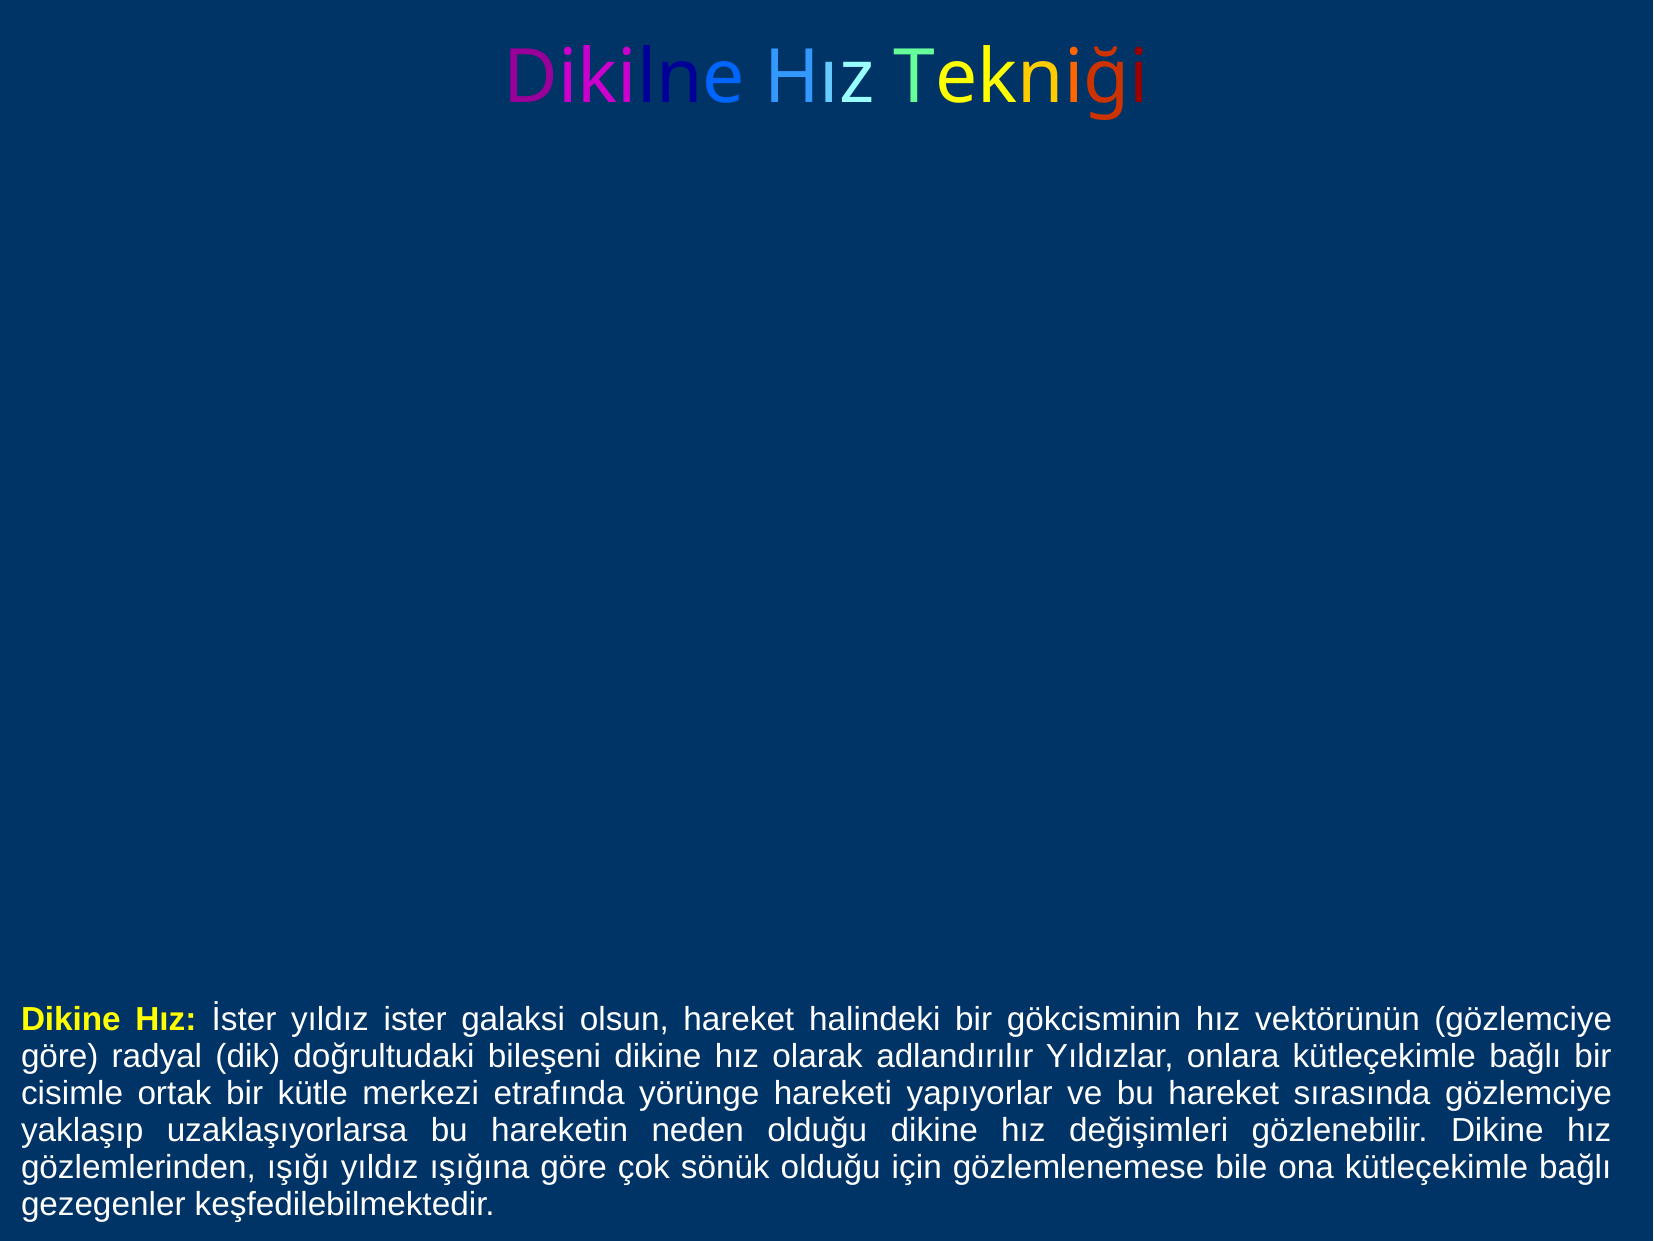

# Dikilne Hız Tekniği
Dikine Hız: İster yıldız ister galaksi olsun, hareket halindeki bir gökcisminin hız vektörünün (gözlemciye göre) radyal (dik) doğrultudaki bileşeni dikine hız olarak adlandırılır Yıldızlar, onlara kütleçekimle bağlı bir cisimle ortak bir kütle merkezi etrafında yörünge hareketi yapıyorlar ve bu hareket sırasında gözlemciye yaklaşıp uzaklaşıyorlarsa bu hareketin neden olduğu dikine hız değişimleri gözlenebilir. Dikine hız gözlemlerinden, ışığı yıldız ışığına göre çok sönük olduğu için gözlemlenemese bile ona kütleçekimle bağlı gezegenler keşfedilebilmektedir.